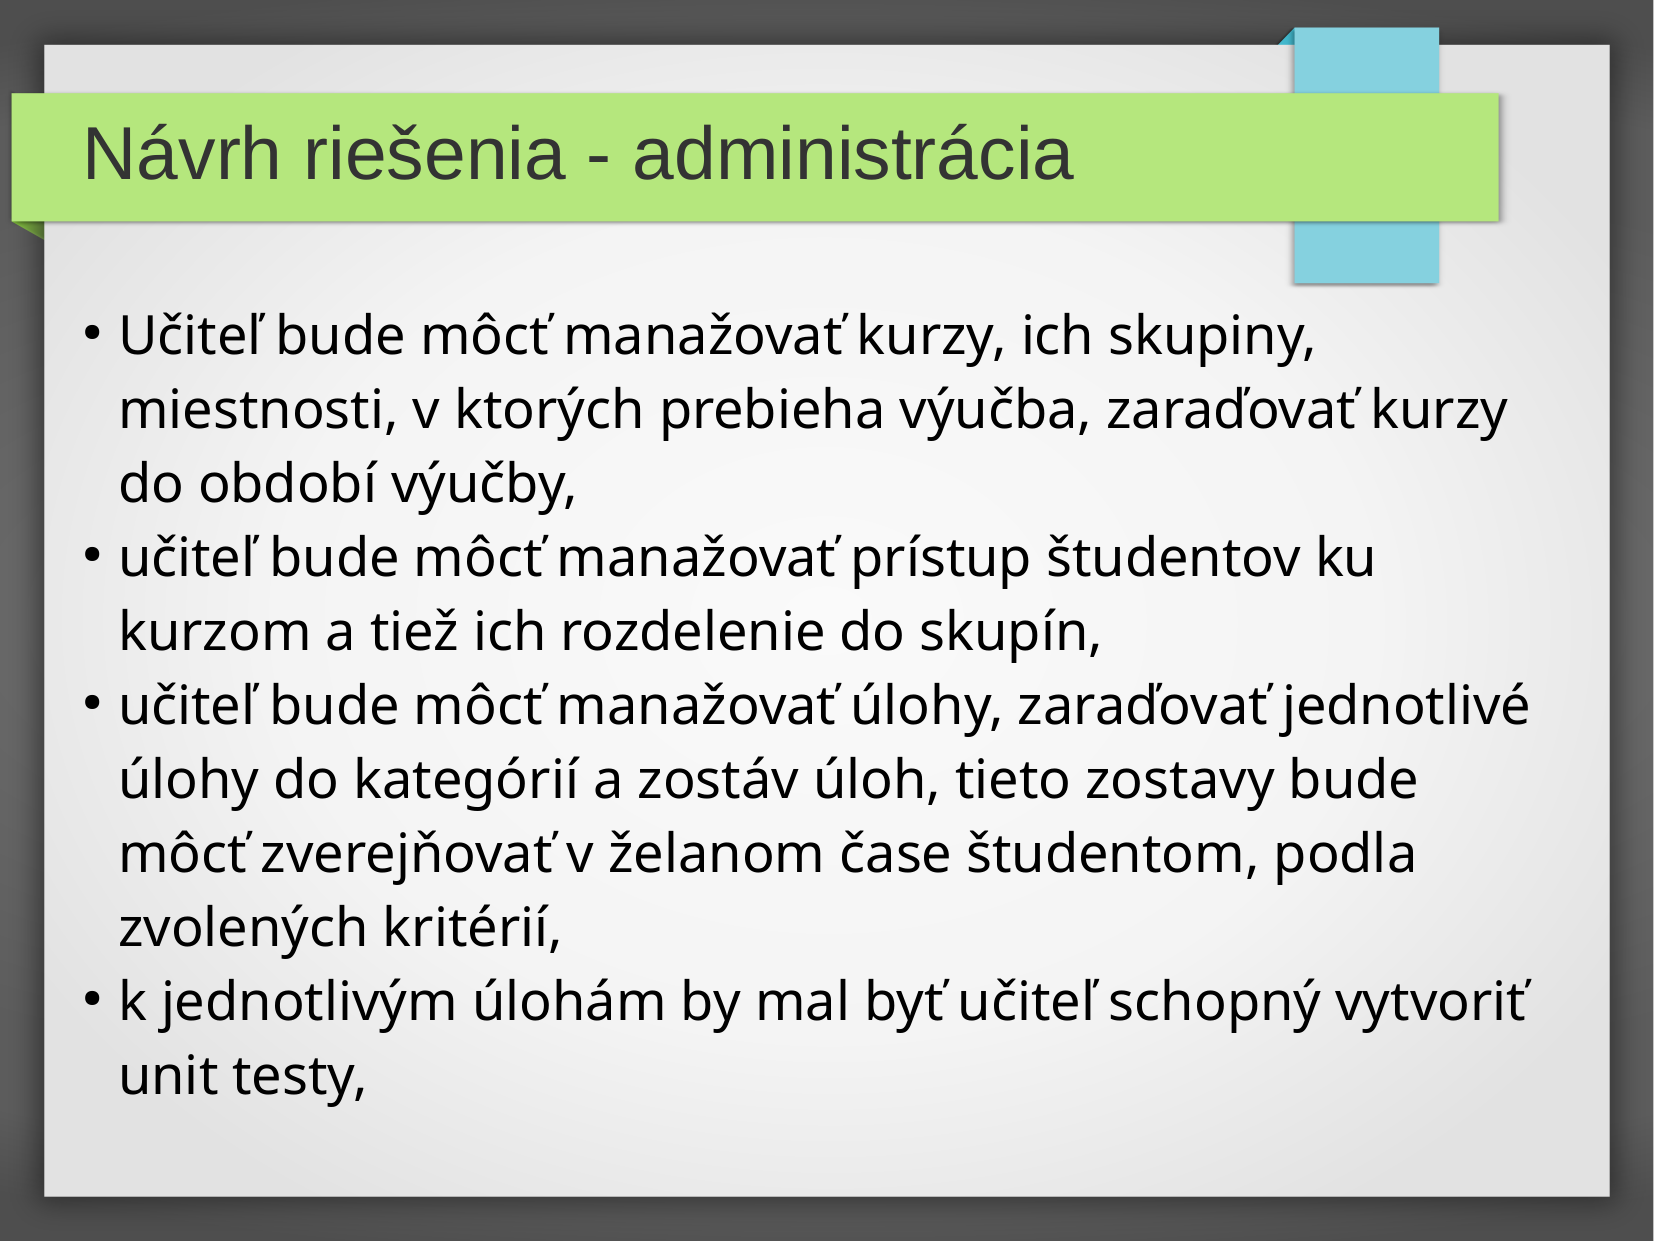

# Návrh riešenia - administrácia
Učiteľ bude môcť manažovať kurzy, ich skupiny, miestnosti, v ktorých prebieha výučba, zaraďovať kurzy do období výučby,
učiteľ bude môcť manažovať prístup študentov ku kurzom a tiež ich rozdelenie do skupín,
učiteľ bude môcť manažovať úlohy, zaraďovať jednotlivé úlohy do kategórií a zostáv úloh, tieto zostavy bude môcť zverejňovať v želanom čase študentom, podla zvolených kritérií,
k jednotlivým úlohám by mal byť učiteľ schopný vytvoriť unit testy,